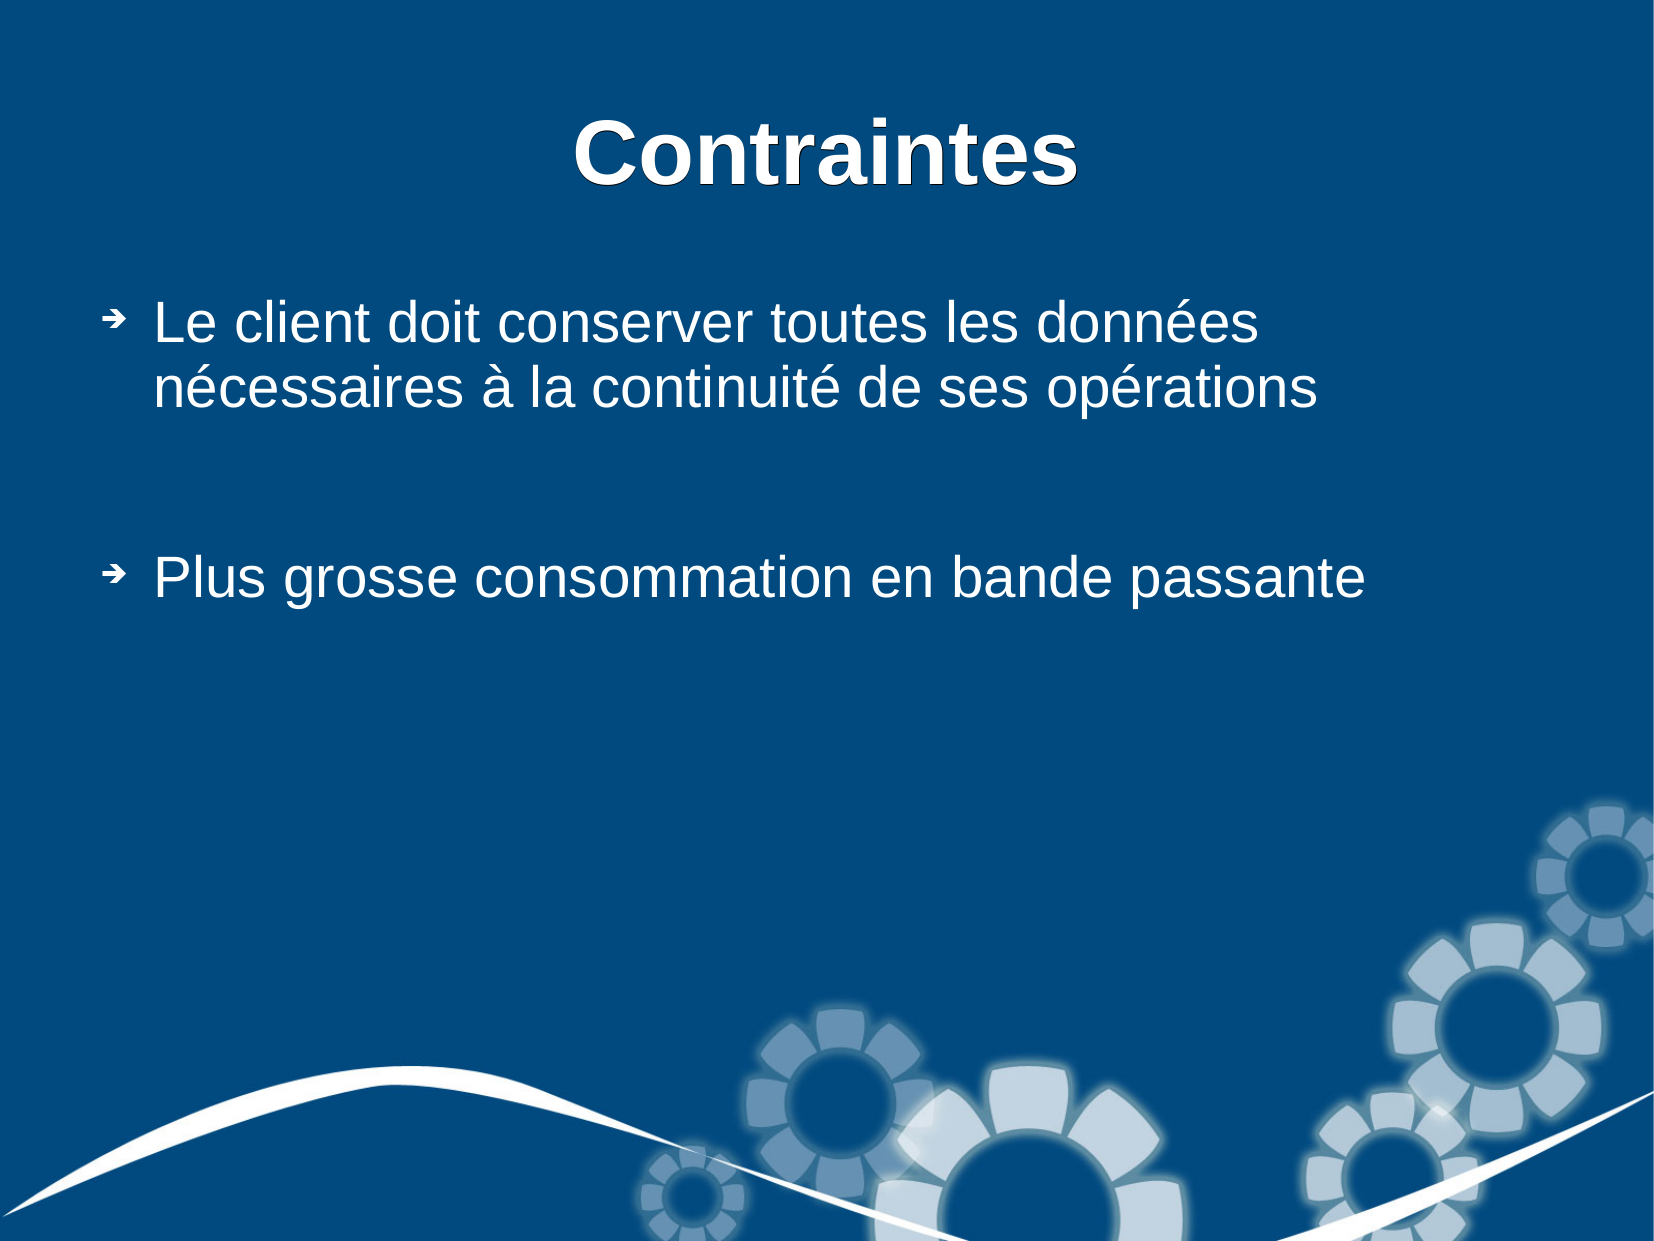

# Contraintes
Le client doit conserver toutes les données nécessaires à la continuité de ses opérations
Plus grosse consommation en bande passante